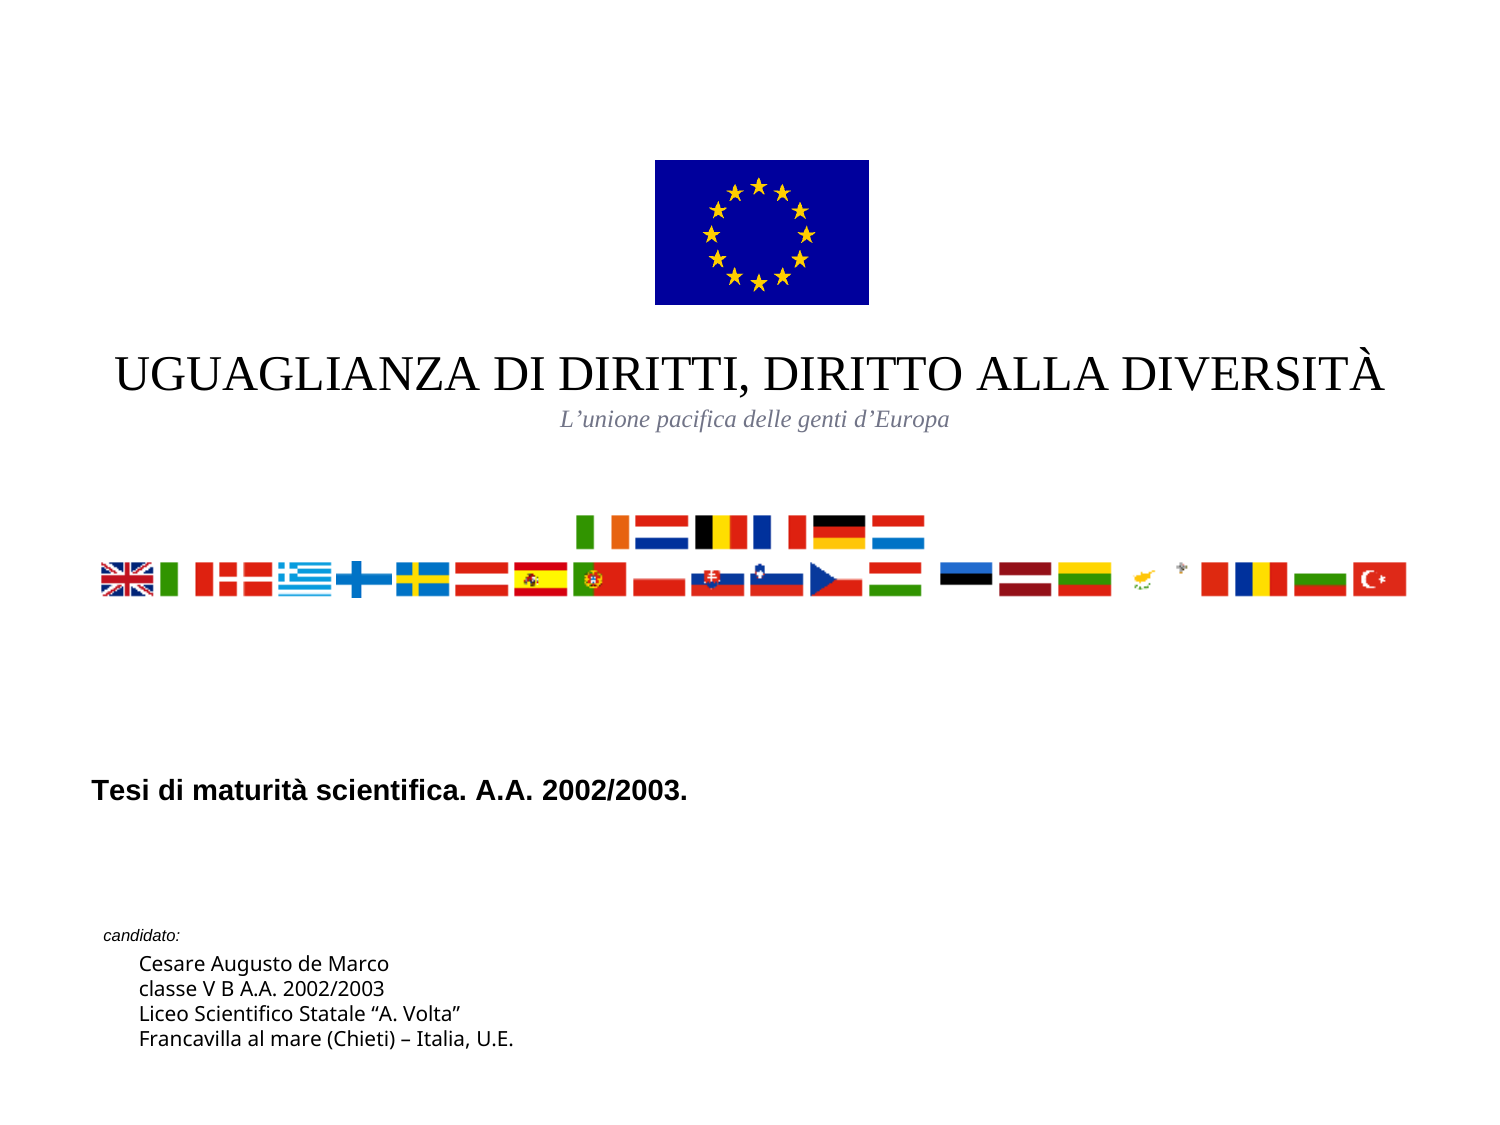

# UGUAGLIANZA DI DIRITTI, DIRITTO ALLA DIVERSITÀ
L’unione pacifica delle genti d’Europa
Tesi di maturità scientifica. A.A. 2002/2003.
candidato:
Cesare Augusto de Marco
classe V B A.A. 2002/2003
Liceo Scientifico Statale “A. Volta”
Francavilla al mare (Chieti) – Italia, U.E.